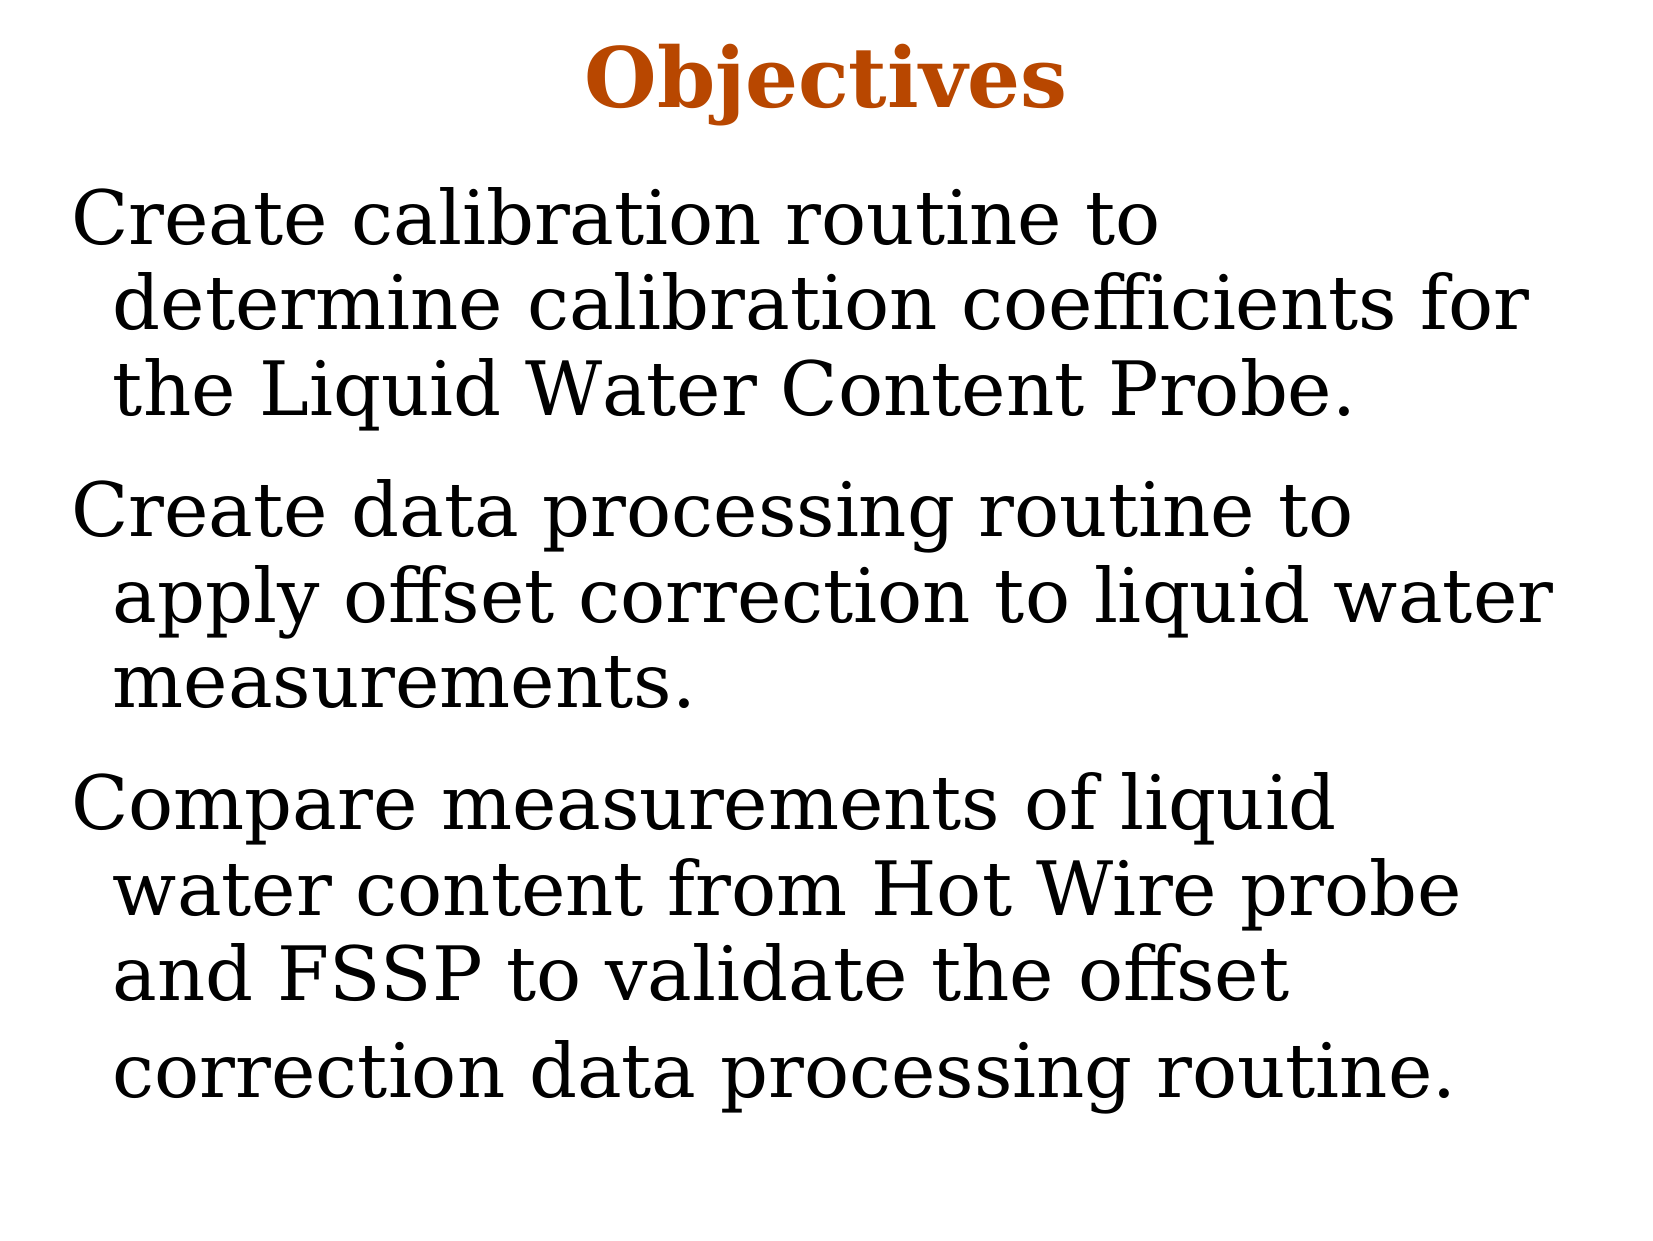

Objectives
Create calibration routine to determine calibration coefficients for the Liquid Water Content Probe.
Create data processing routine to apply offset correction to liquid water measurements.
Compare measurements of liquid water content from Hot Wire probe and FSSP to validate the offset correction data processing routine.‏